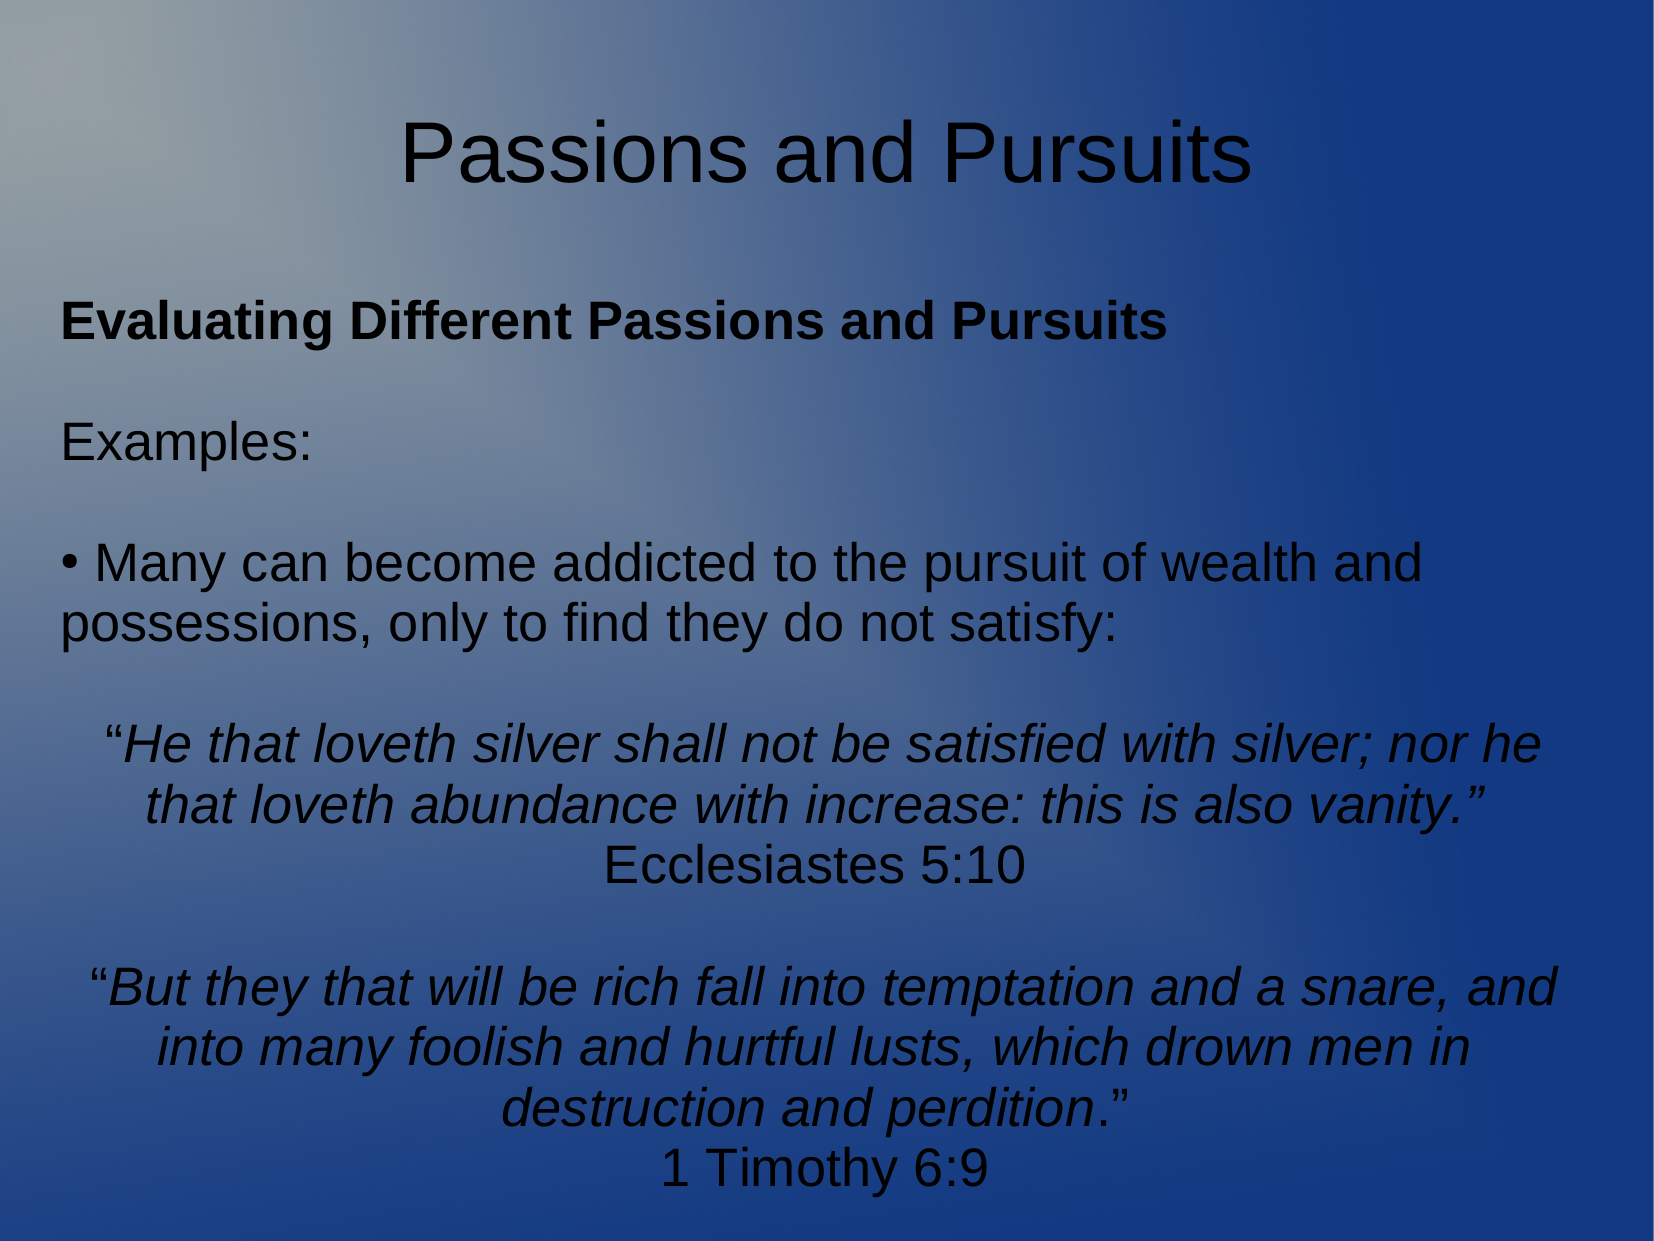

# Passions and Pursuits
Evaluating Different Passions and Pursuits
Examples:
 Many can become addicted to the pursuit of wealth and possessions, only to find they do not satisfy:
“He that loveth silver shall not be satisfied with silver; nor he that loveth abundance with increase: this is also vanity.” Ecclesiastes 5:10
“But they that will be rich fall into temptation and a snare, and into many foolish and hurtful lusts, which drown men in destruction and perdition.”
1 Timothy 6:9